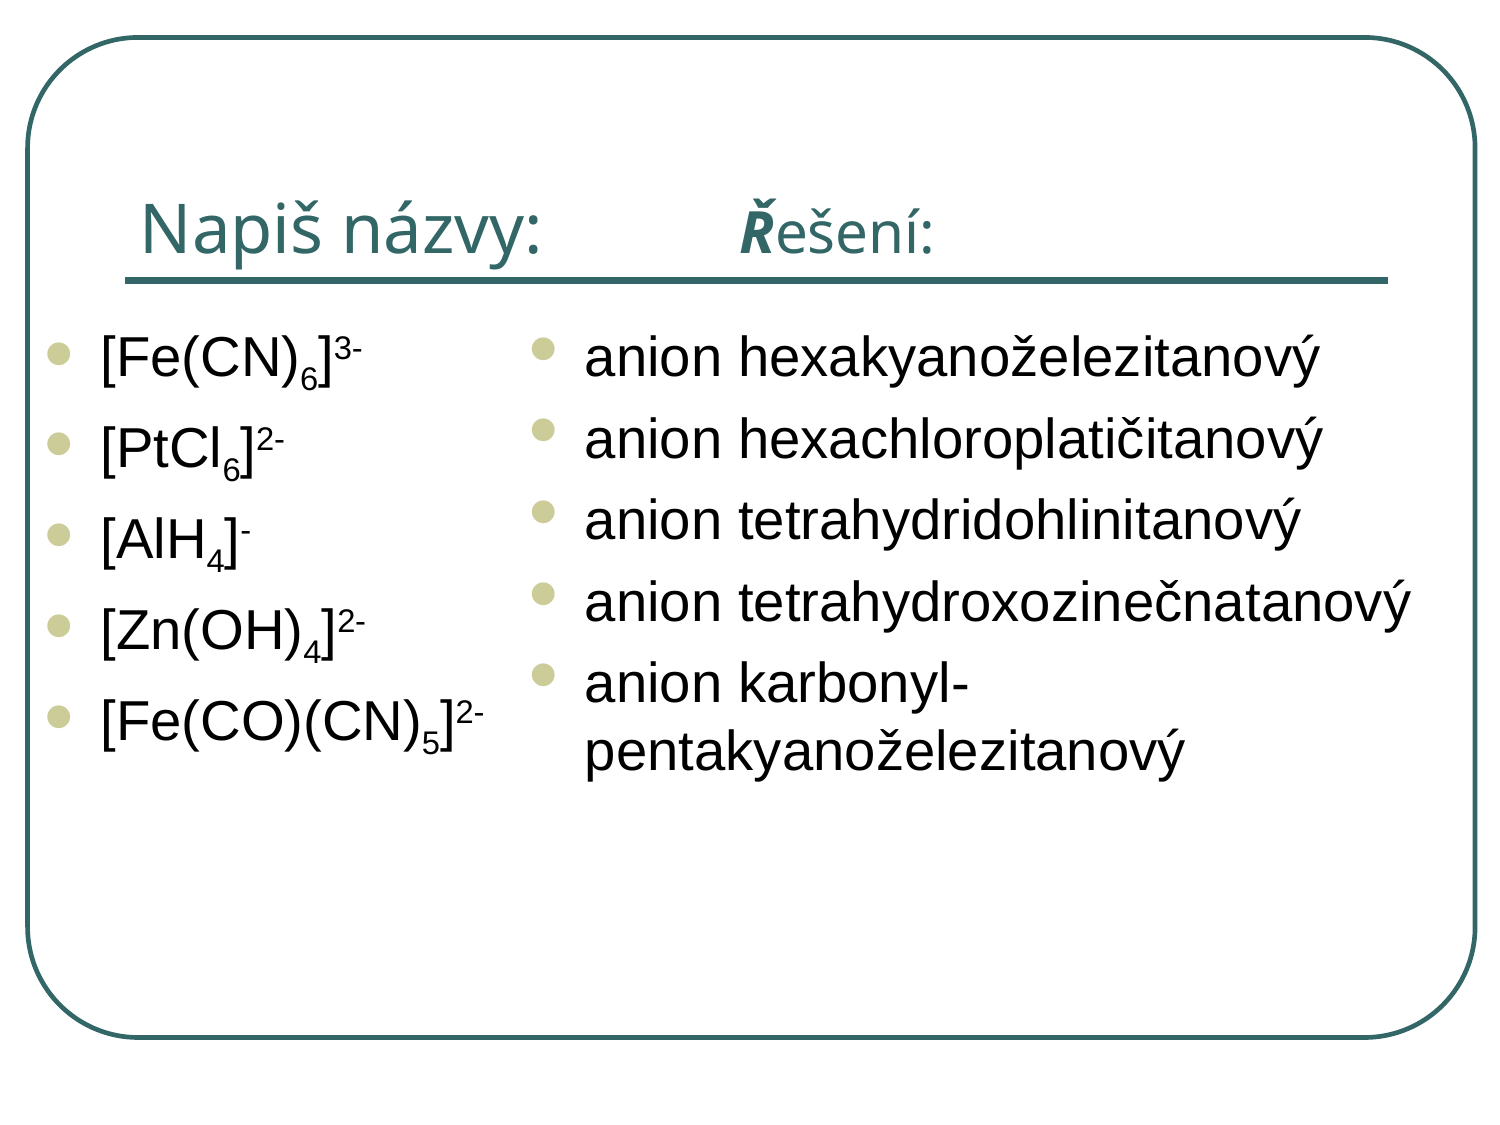

# Napiš názvy:		Řešení:
[Fe(CN)6]3-
[PtCl6]2-
[AlH4]-
[Zn(OH)4]2-
[Fe(CO)(CN)5]2-
anion hexakyanoželezitanový
anion hexachloroplatičitanový
anion tetrahydridohlinitanový
anion tetrahydroxozinečnatanový
anion karbonyl-pentakyanoželezitanový